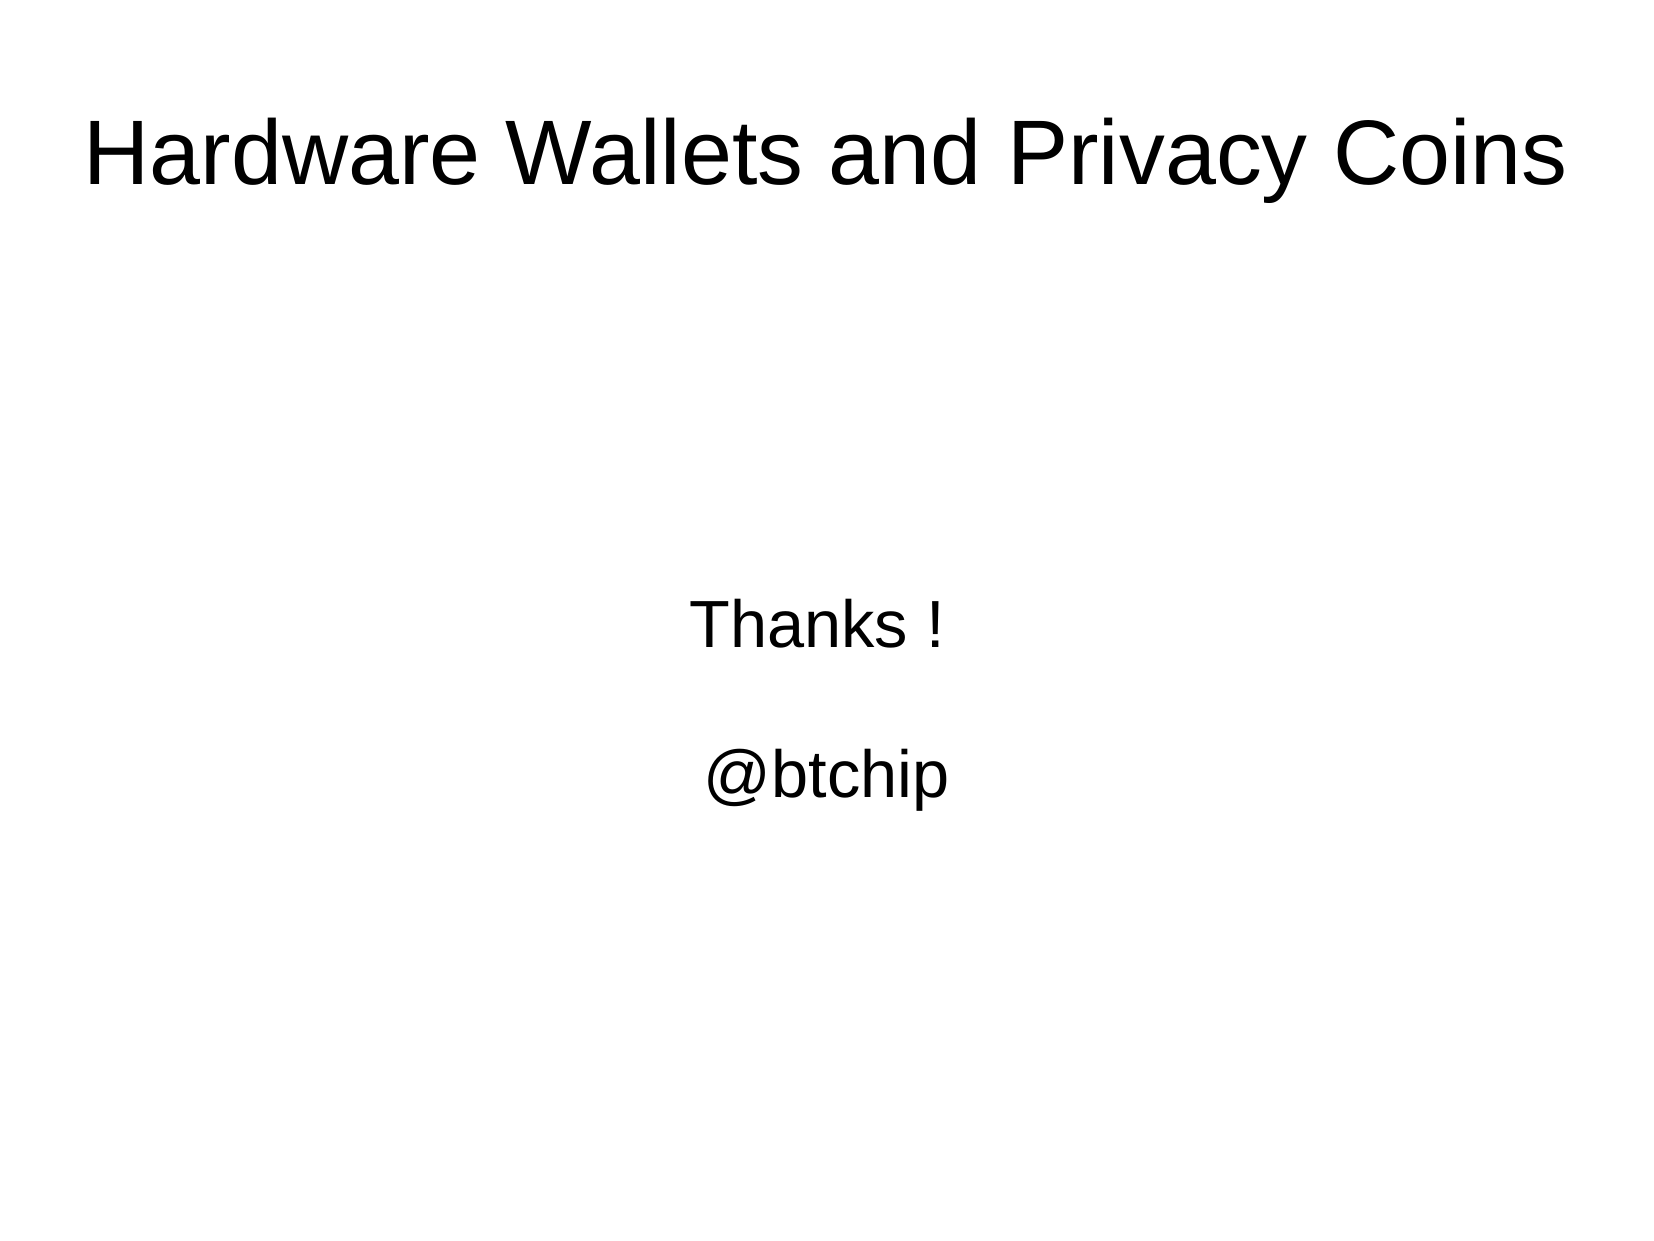

# Hardware Wallets and Privacy Coins
Thanks !
@btchip